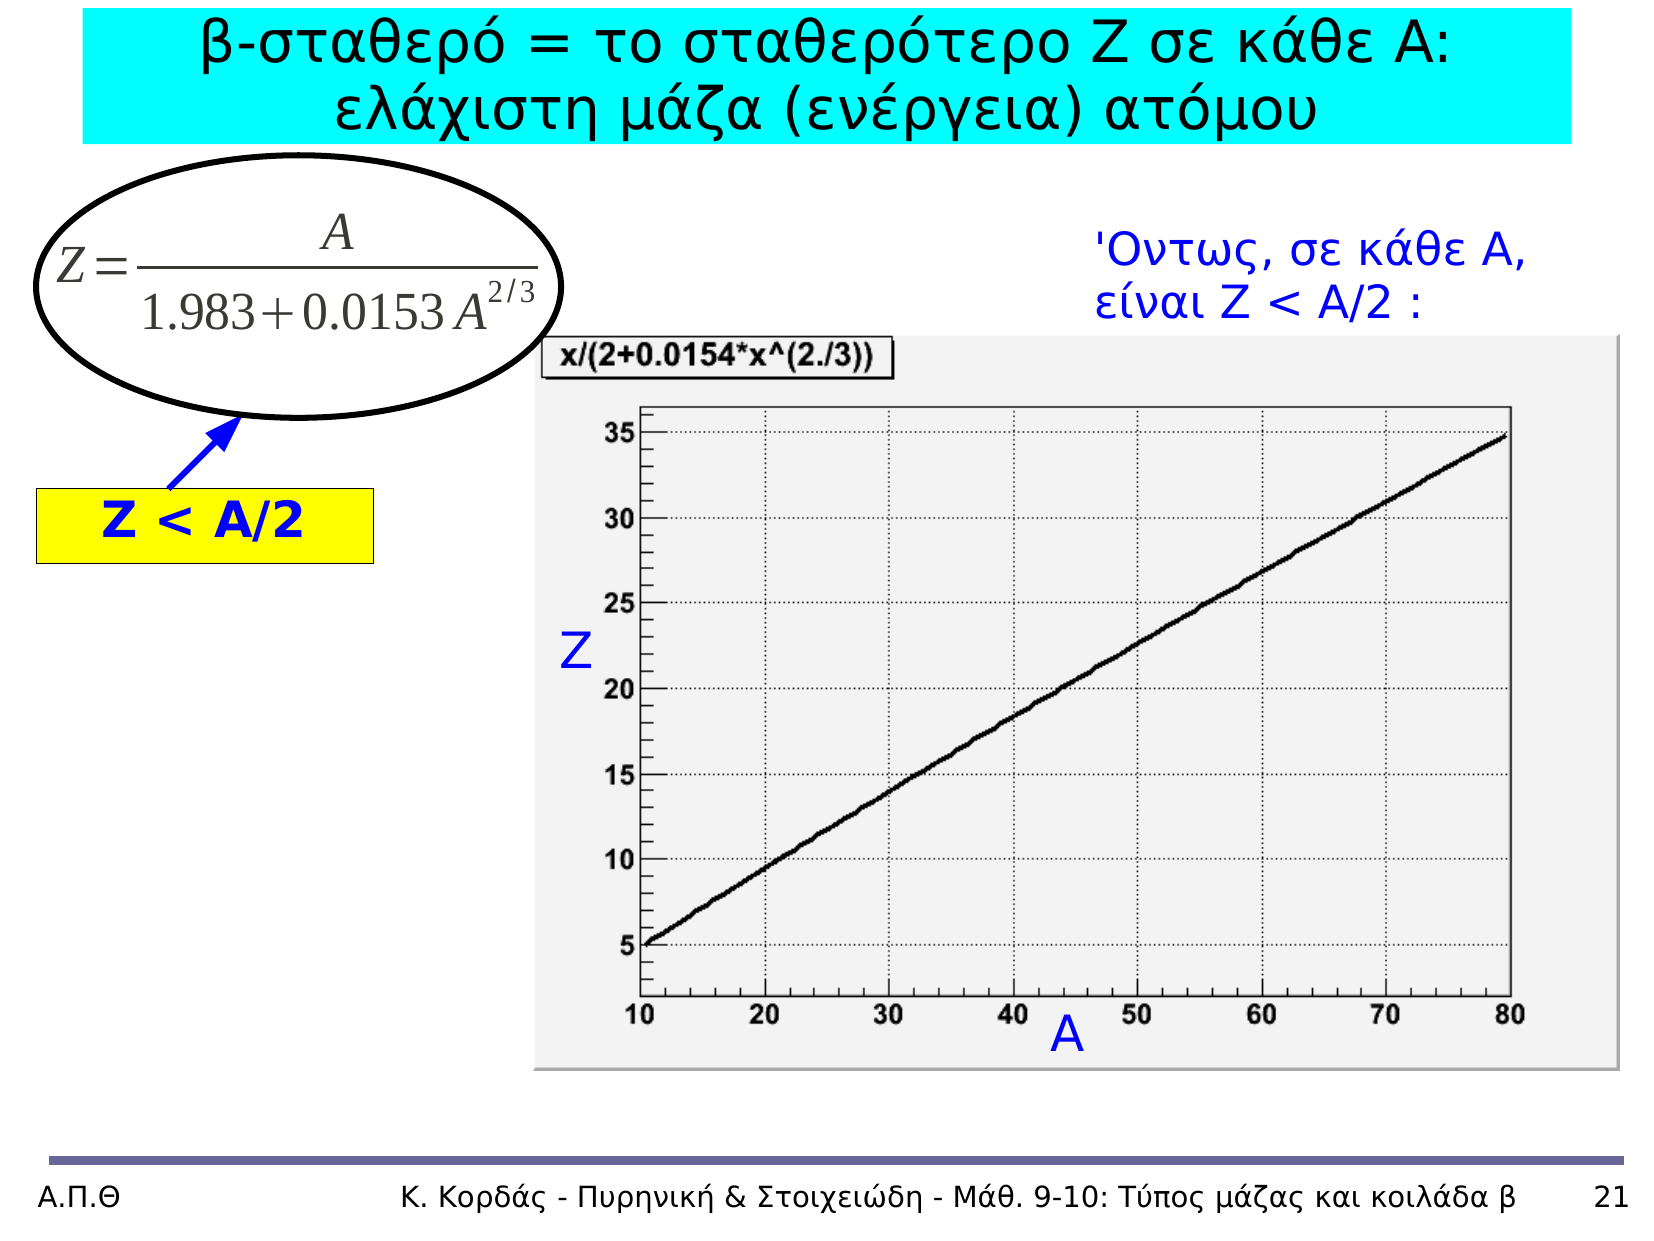

# β-σταθερό = τo σταθερότερο Ζ σε κάθε Α: ελάχιστη μάζα (ενέργεια) ατόμου
'Οντως, σε κάθε Α, είναι Ζ < Α/2 :
 Ζ < Α/2
Ζ
Α
Α.Π.Θ
Κ. Κορδάς - Πυρηνική & Στοιχειώδη - Μάθ. 9-10: Τύπος μάζας και κοιλάδα β
21